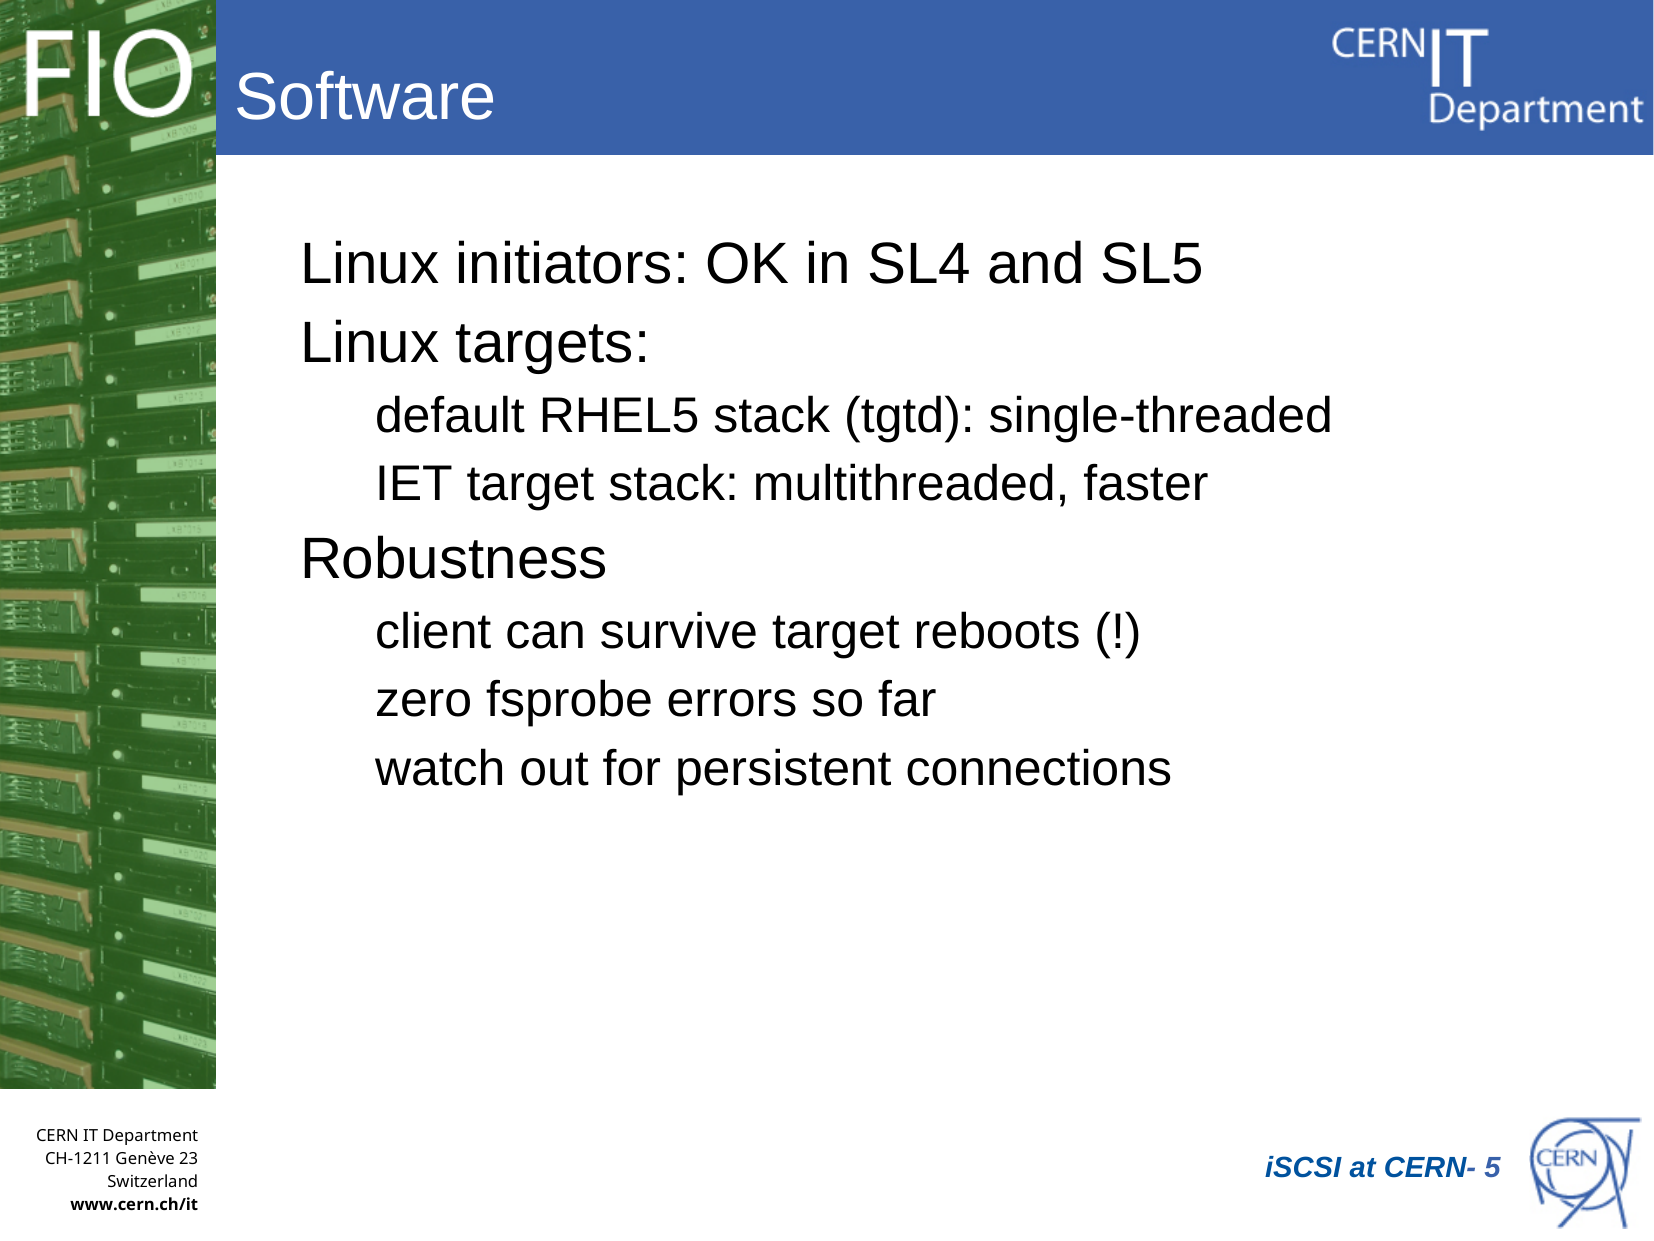

# Software
Linux initiators: OK in SL4 and SL5
Linux targets:
default RHEL5 stack (tgtd): single-threaded
IET target stack: multithreaded, faster
Robustness
client can survive target reboots (!)
zero fsprobe errors so far
watch out for persistent connections